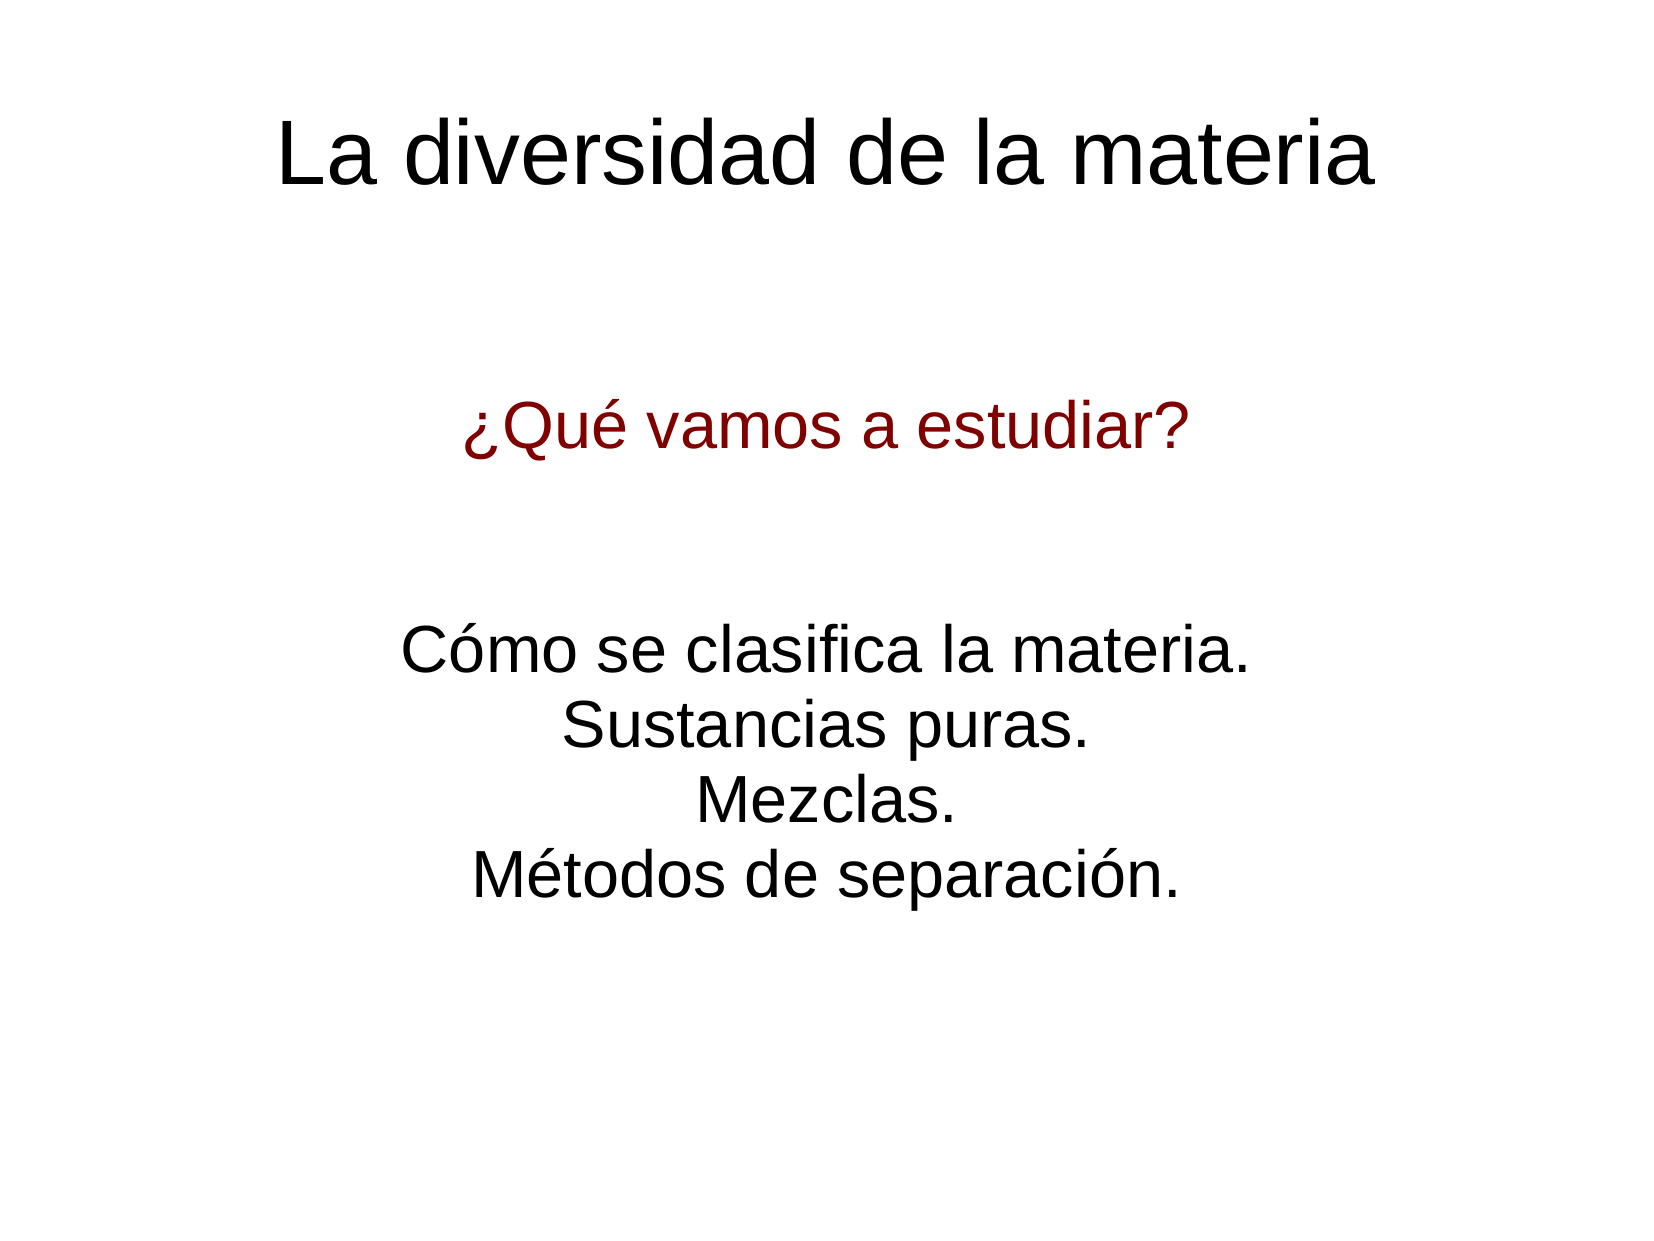

# La diversidad de la materia
¿Qué vamos a estudiar?
Cómo se clasifica la materia.
Sustancias puras.
Mezclas.
Métodos de separación.